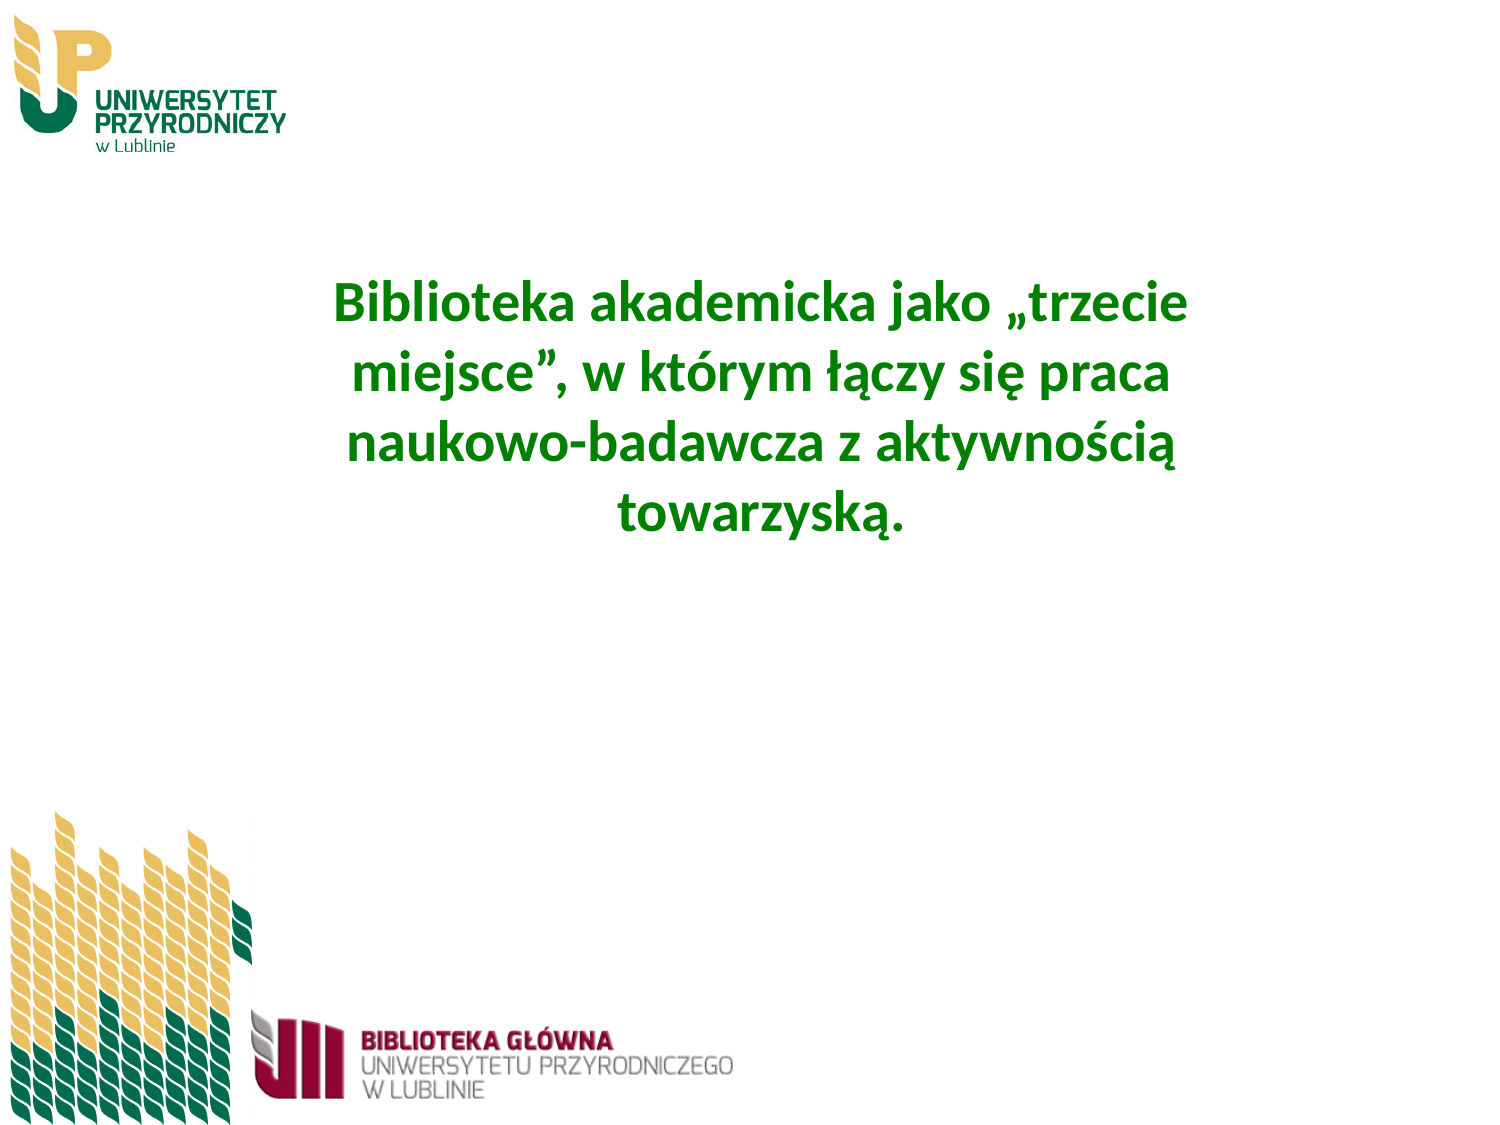

Biblioteka akademicka jako „trzecie miejsce”, w którym łączy się praca naukowo-badawcza z aktywnością towarzyską.